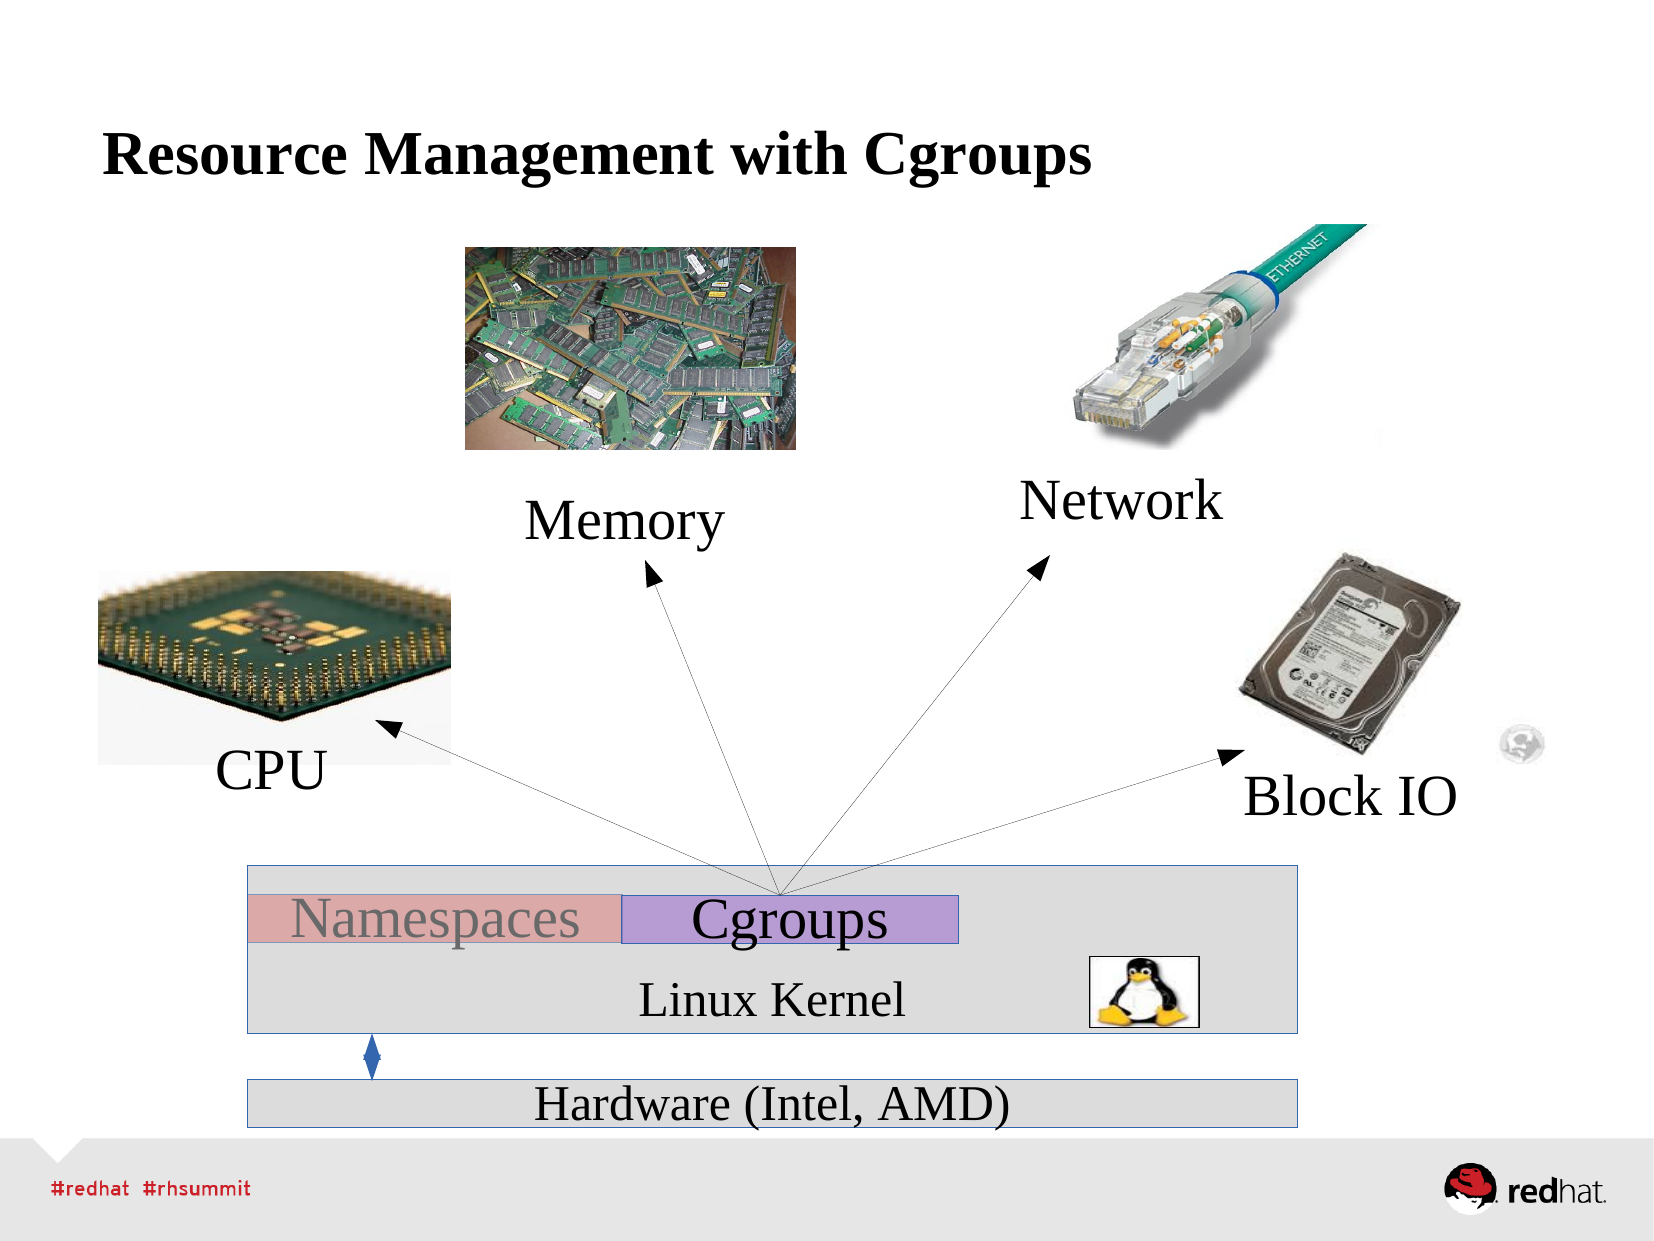

# Resource Management with Cgroups
Network
Memory
CPU
Block IO
Linux Kernel
Namespaces
Cgroups
Hardware (Intel, AMD)